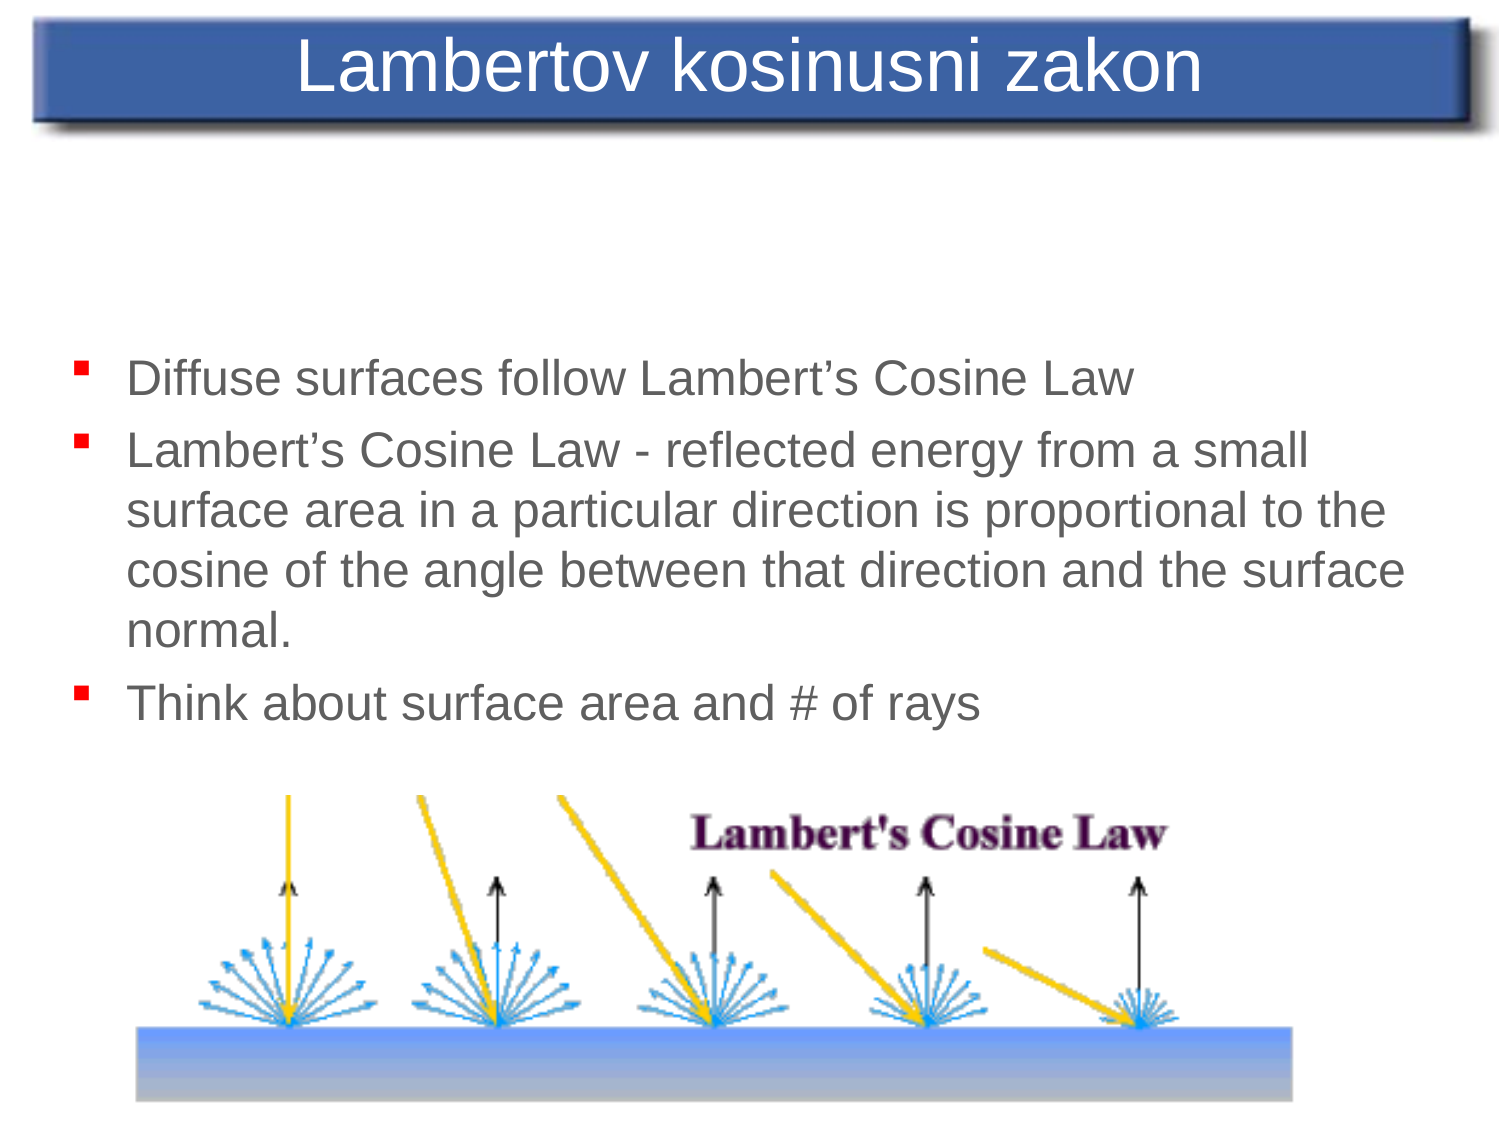

# Lambertov kosinusni zakon
Diffuse surfaces follow Lambert’s Cosine Law
Lambert’s Cosine Law - reflected energy from a small surface area in a particular direction is proportional to the cosine of the angle between that direction and the surface normal.
Think about surface area and # of rays